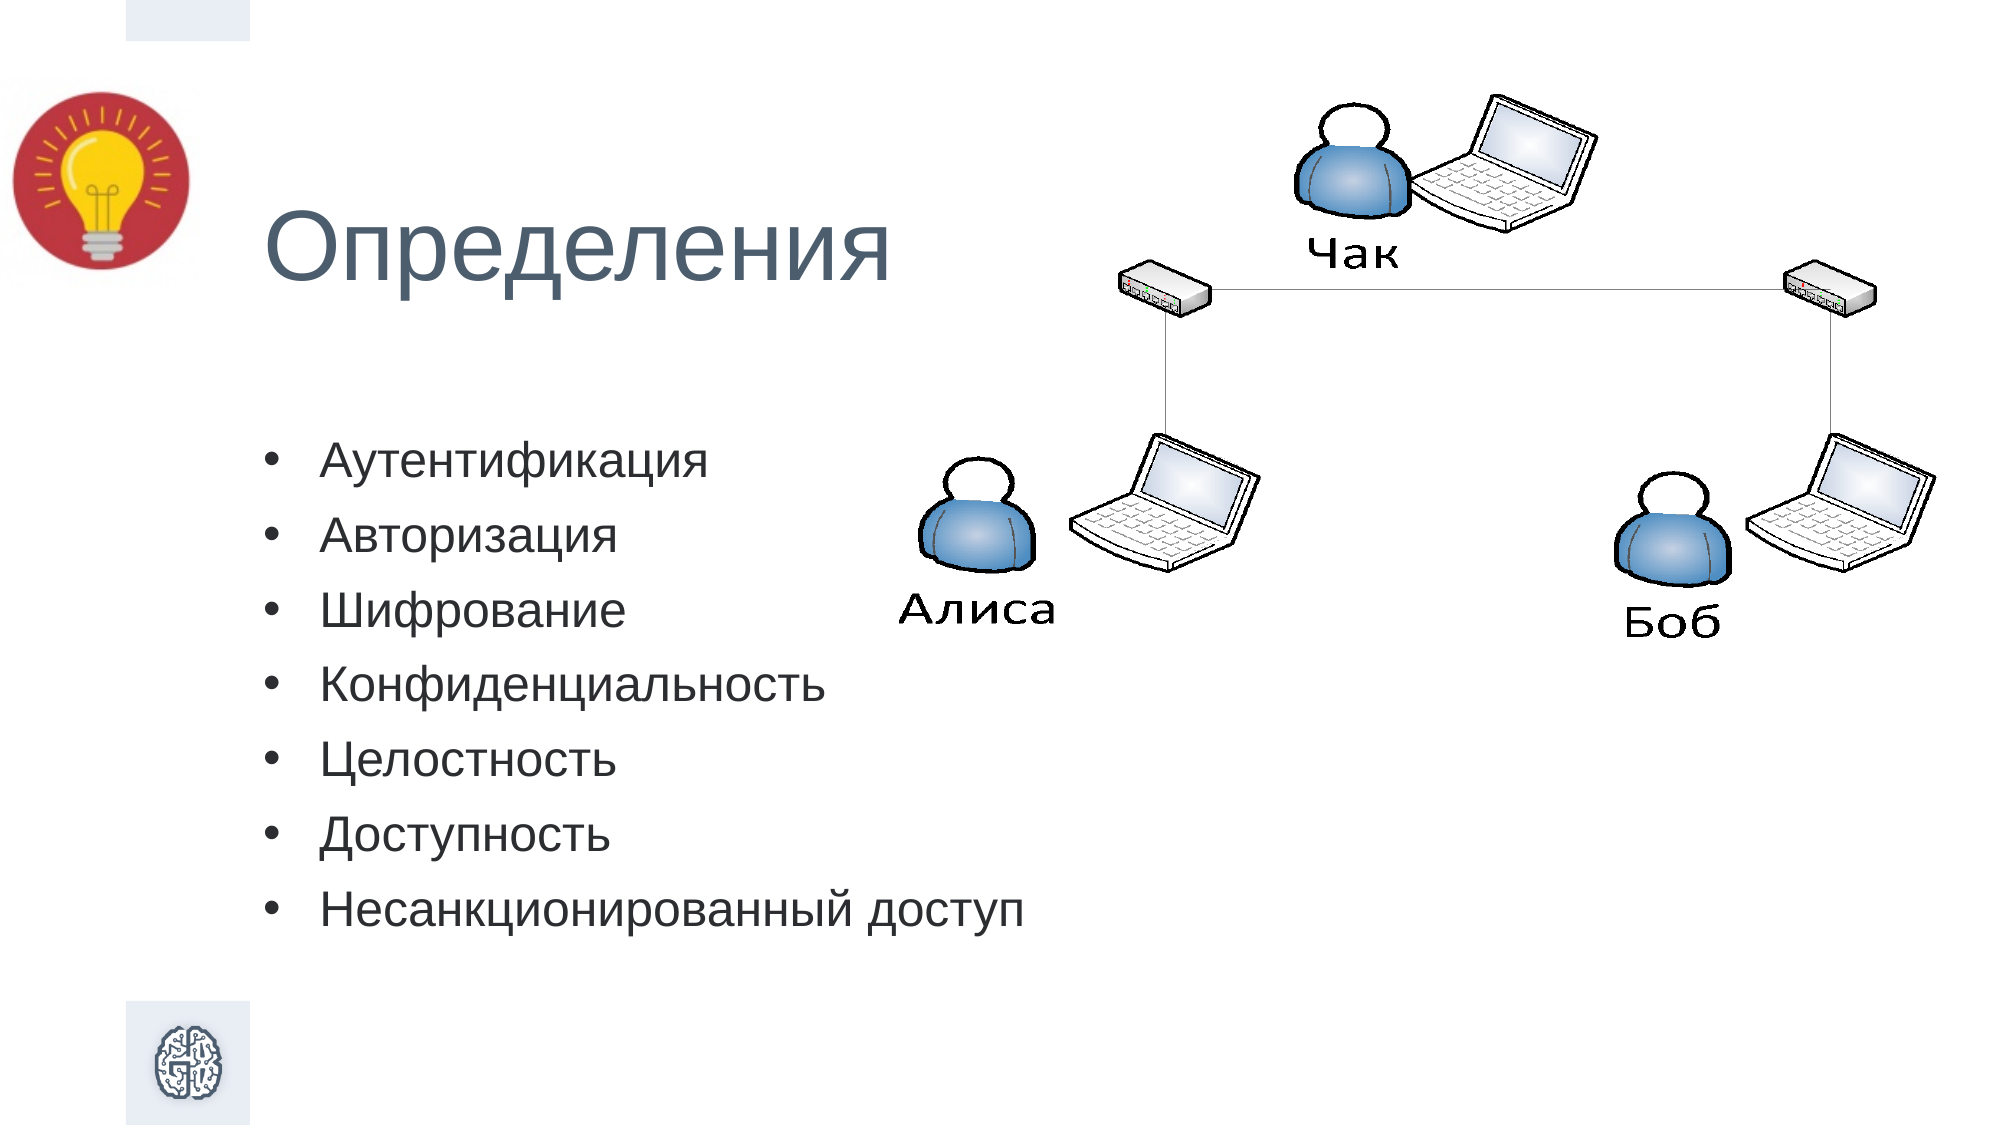

# Определения
Аутентификация
Авторизация
Шифрование
Конфиденциальность
Целостность
Доступность
Несанкционированный доступ